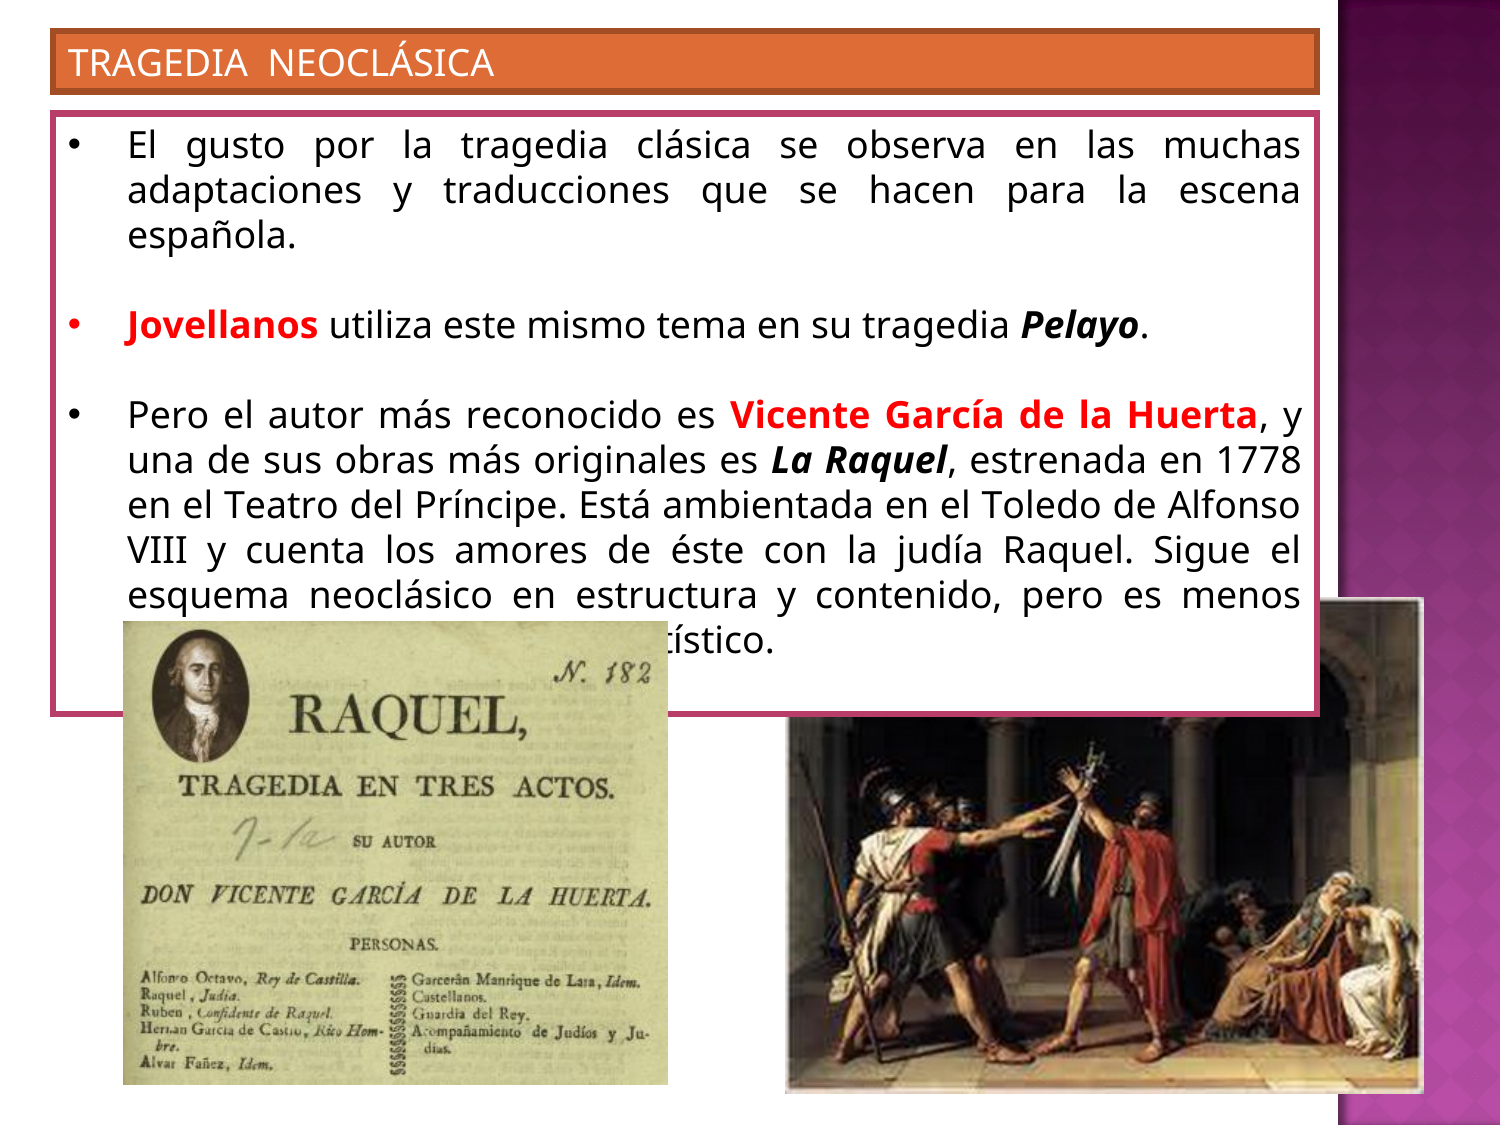

TRAGEDIA NEOCLÁSICA
El gusto por la tragedia clásica se observa en las muchas adaptaciones y traducciones que se hacen para la escena española.
Jovellanos utiliza este mismo tema en su tragedia Pelayo.
Pero el autor más reconocido es Vicente García de la Huerta, y una de sus obras más originales es La Raquel, estrenada en 1778 en el Teatro del Príncipe. Está ambientada en el Toledo de Alfonso VIII y cuenta los amores de éste con la judía Raquel. Sigue el esquema neoclásico en estructura y contenido, pero es menos moralizante, de ahí su valor artístico.